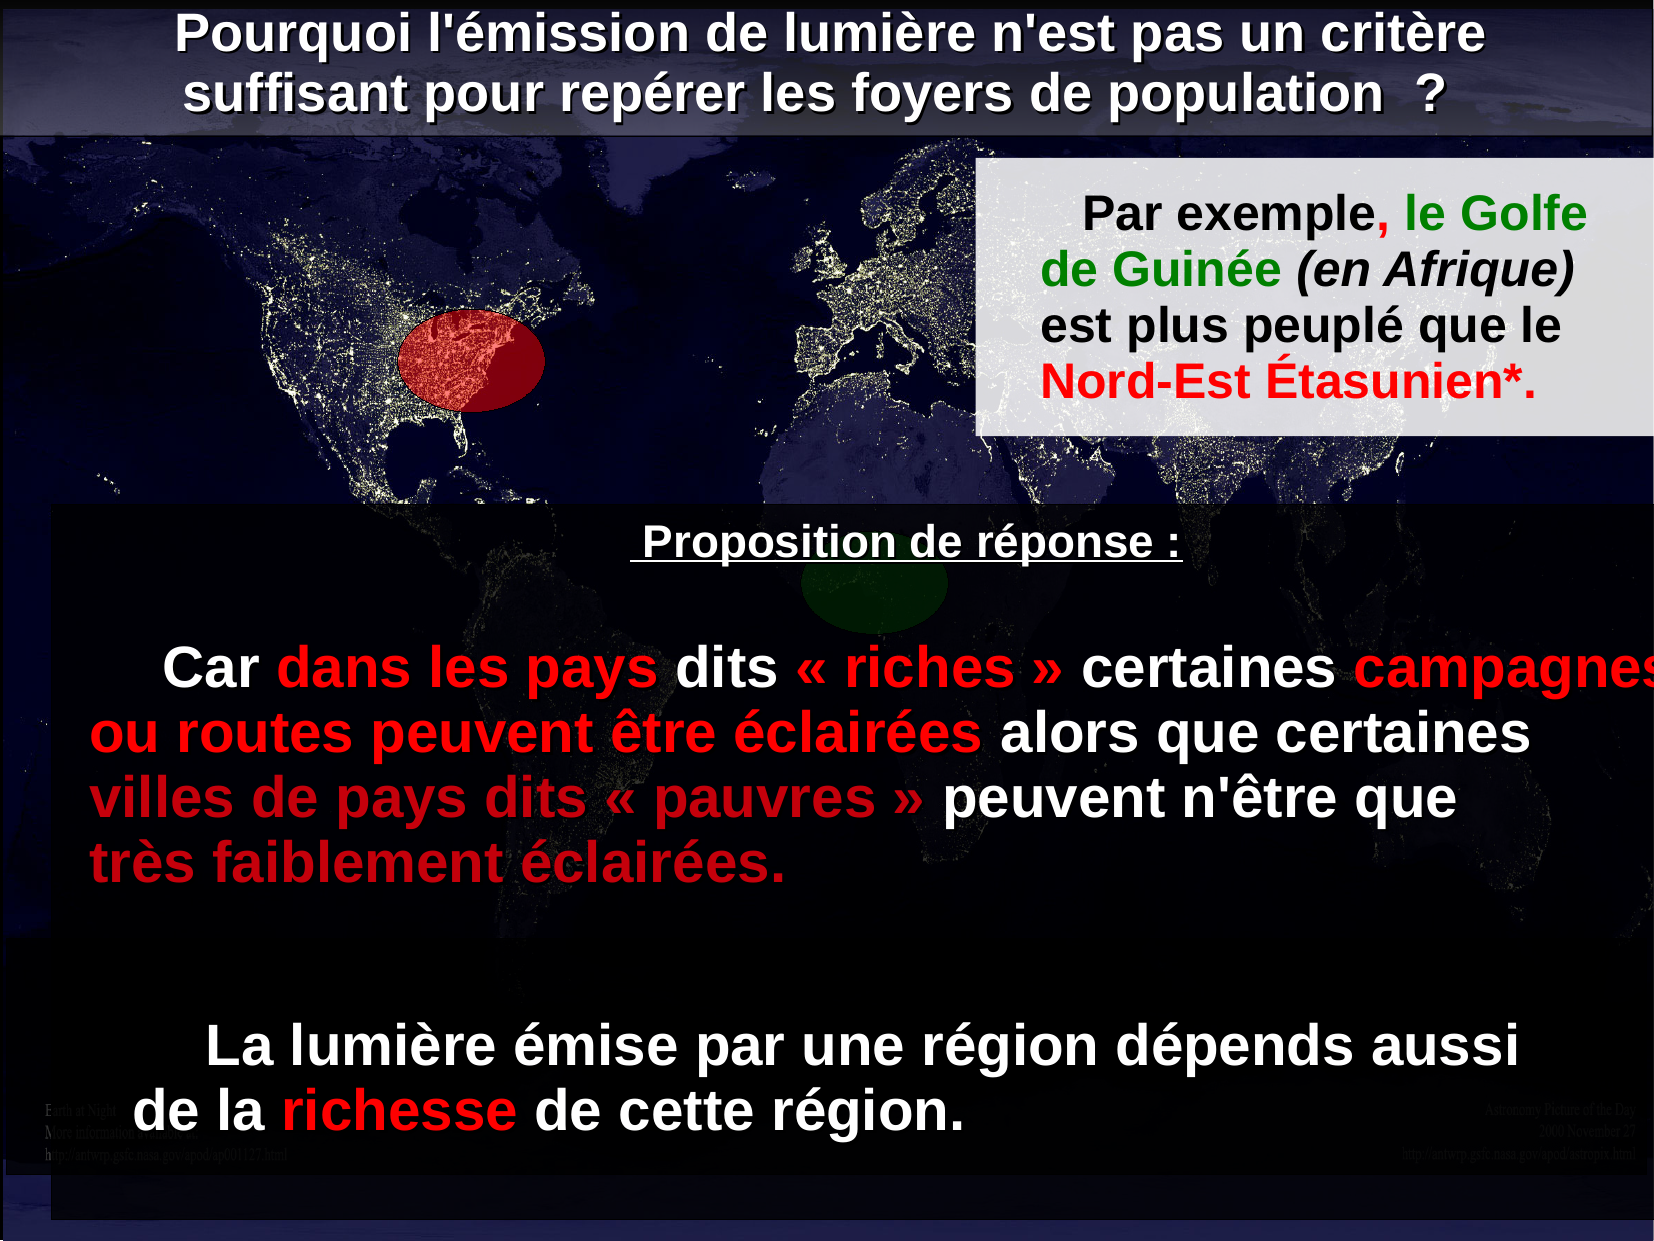

Pourquoi l'émission de lumière n'est pas un critère
suffisant pour repérer les foyers de population ?
 Par exemple, le Golfe
de Guinée (en Afrique)
est plus peuplé que le
Nord-Est Étasunien*.
 Proposition de réponse :
	Car dans les pays dits « riches » certaines campagnes
ou routes peuvent être éclairées alors que certaines
villes de pays dits « pauvres » peuvent n'être que
très faiblement éclairées.
	La lumière émise par une région dépends aussi
de la richesse de cette région.